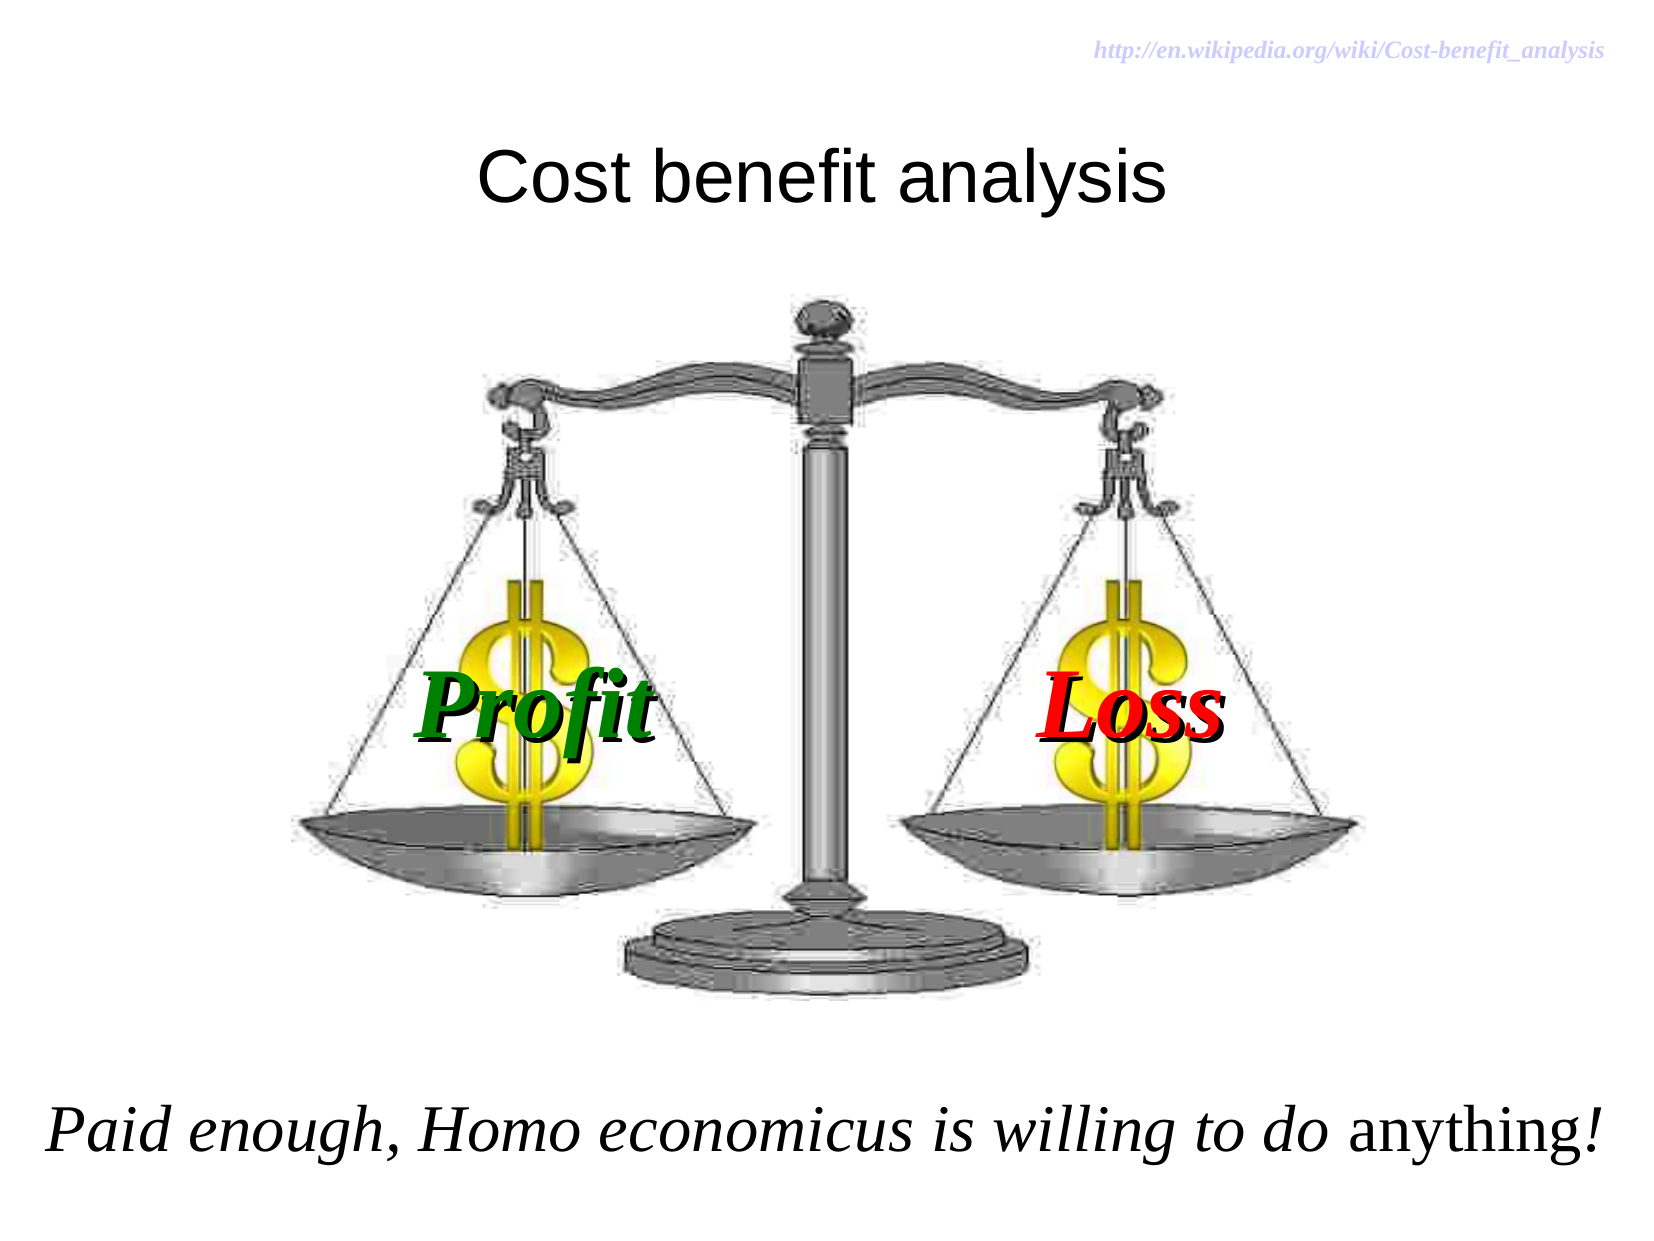

http://en.wikipedia.org/wiki/Cost-benefit_analysis
Cost benefit analysis
Profit
Loss
Is this how you make decisions?
Paid enough, Homo economicus is willing to do anything!